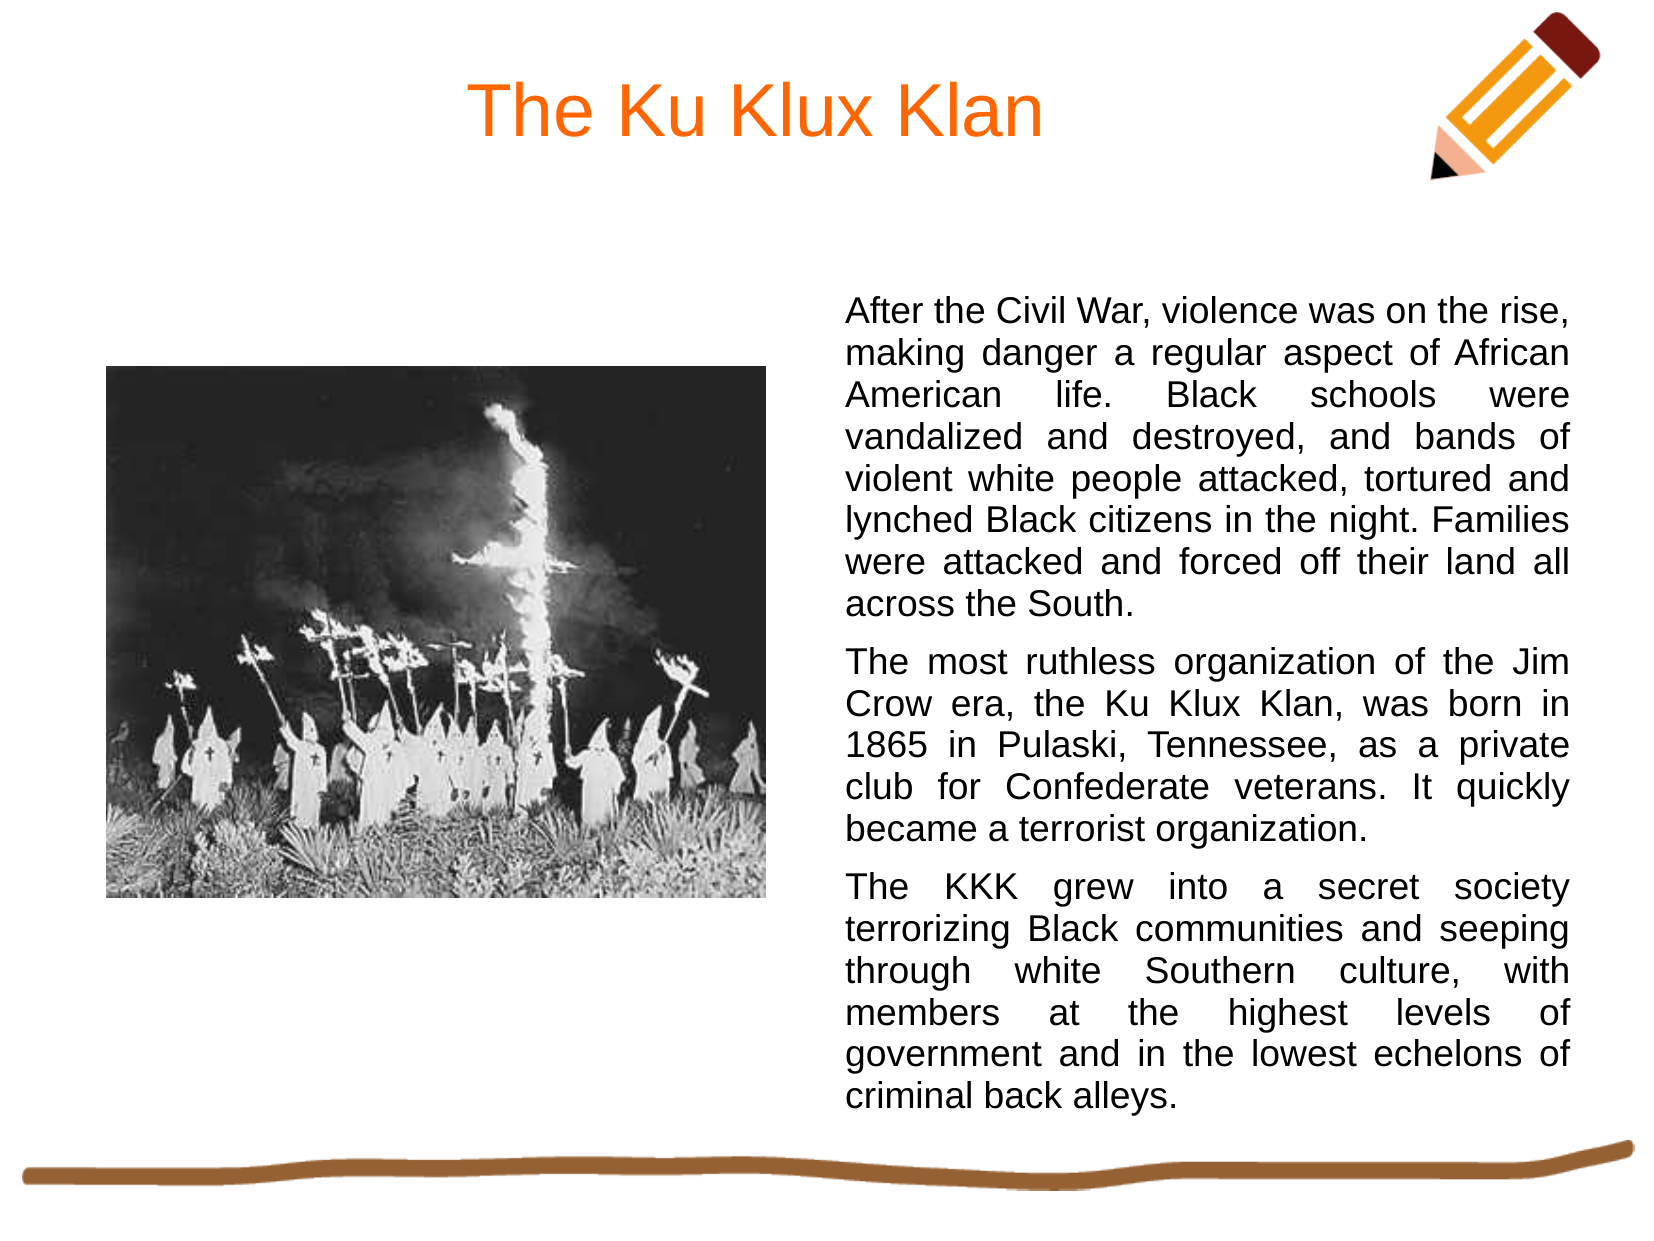

# The Ku Klux Klan
After the Civil War, violence was on the rise, making danger a regular aspect of African American life. Black schools were vandalized and destroyed, and bands of violent white people attacked, tortured and lynched Black citizens in the night. Families were attacked and forced off their land all across the South.
The most ruthless organization of the Jim Crow era, the Ku Klux Klan, was born in 1865 in Pulaski, Tennessee, as a private club for Confederate veterans. It quickly became a terrorist organization.
The KKK grew into a secret society terrorizing Black communities and seeping through white Southern culture, with members at the highest levels of government and in the lowest echelons of criminal back alleys.